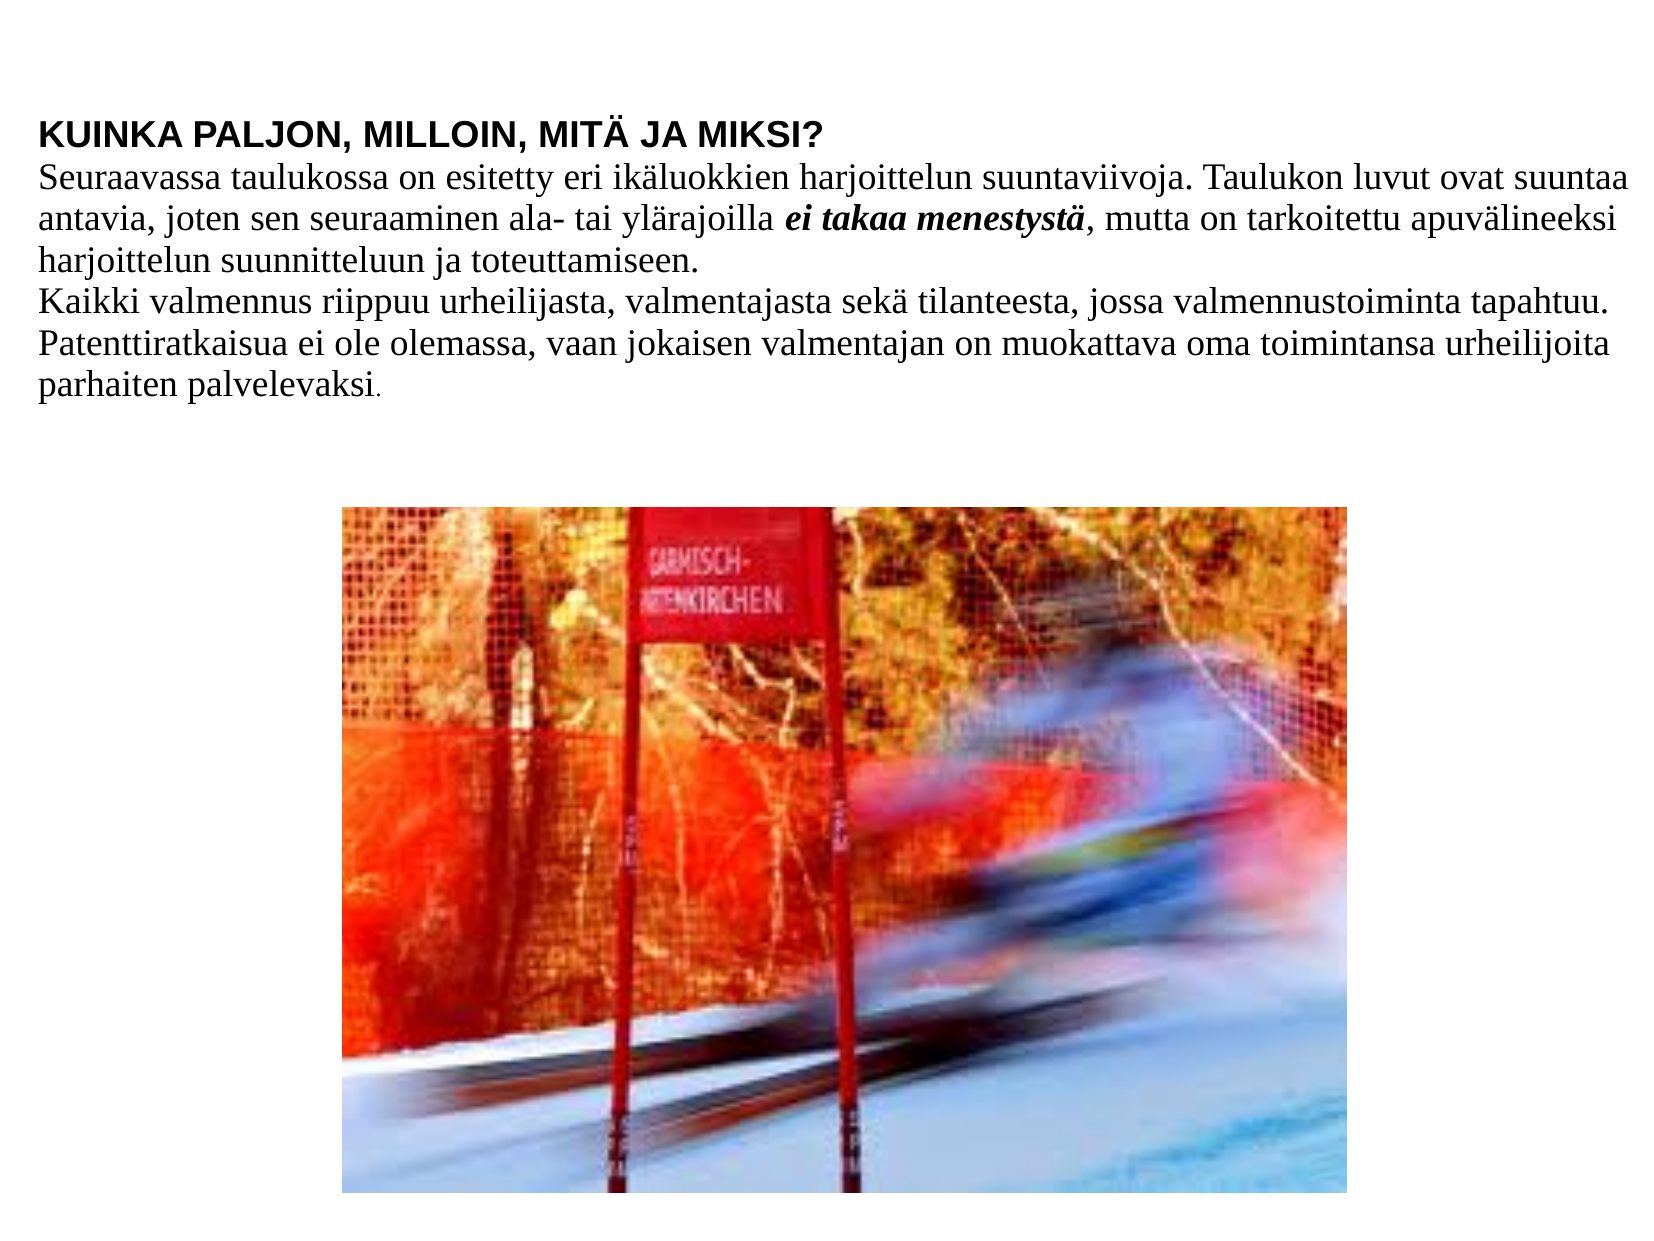

KUINKA PALJON, MILLOIN, MITÄ JA MIKSI?
Seuraavassa taulukossa on esitetty eri ikäluokkien harjoittelun suuntaviivoja. Taulukon luvut ovat suuntaa antavia, joten sen seuraaminen ala- tai ylärajoilla ei takaa menestystä, mutta on tarkoitettu apuvälineeksi harjoittelun suunnitteluun ja toteuttamiseen.
Kaikki valmennus riippuu urheilijasta, valmentajasta sekä tilanteesta, jossa valmennustoiminta tapahtuu. Patenttiratkaisua ei ole olemassa, vaan jokaisen valmentajan on muokattava oma toimintansa urheilijoita parhaiten palvelevaksi.